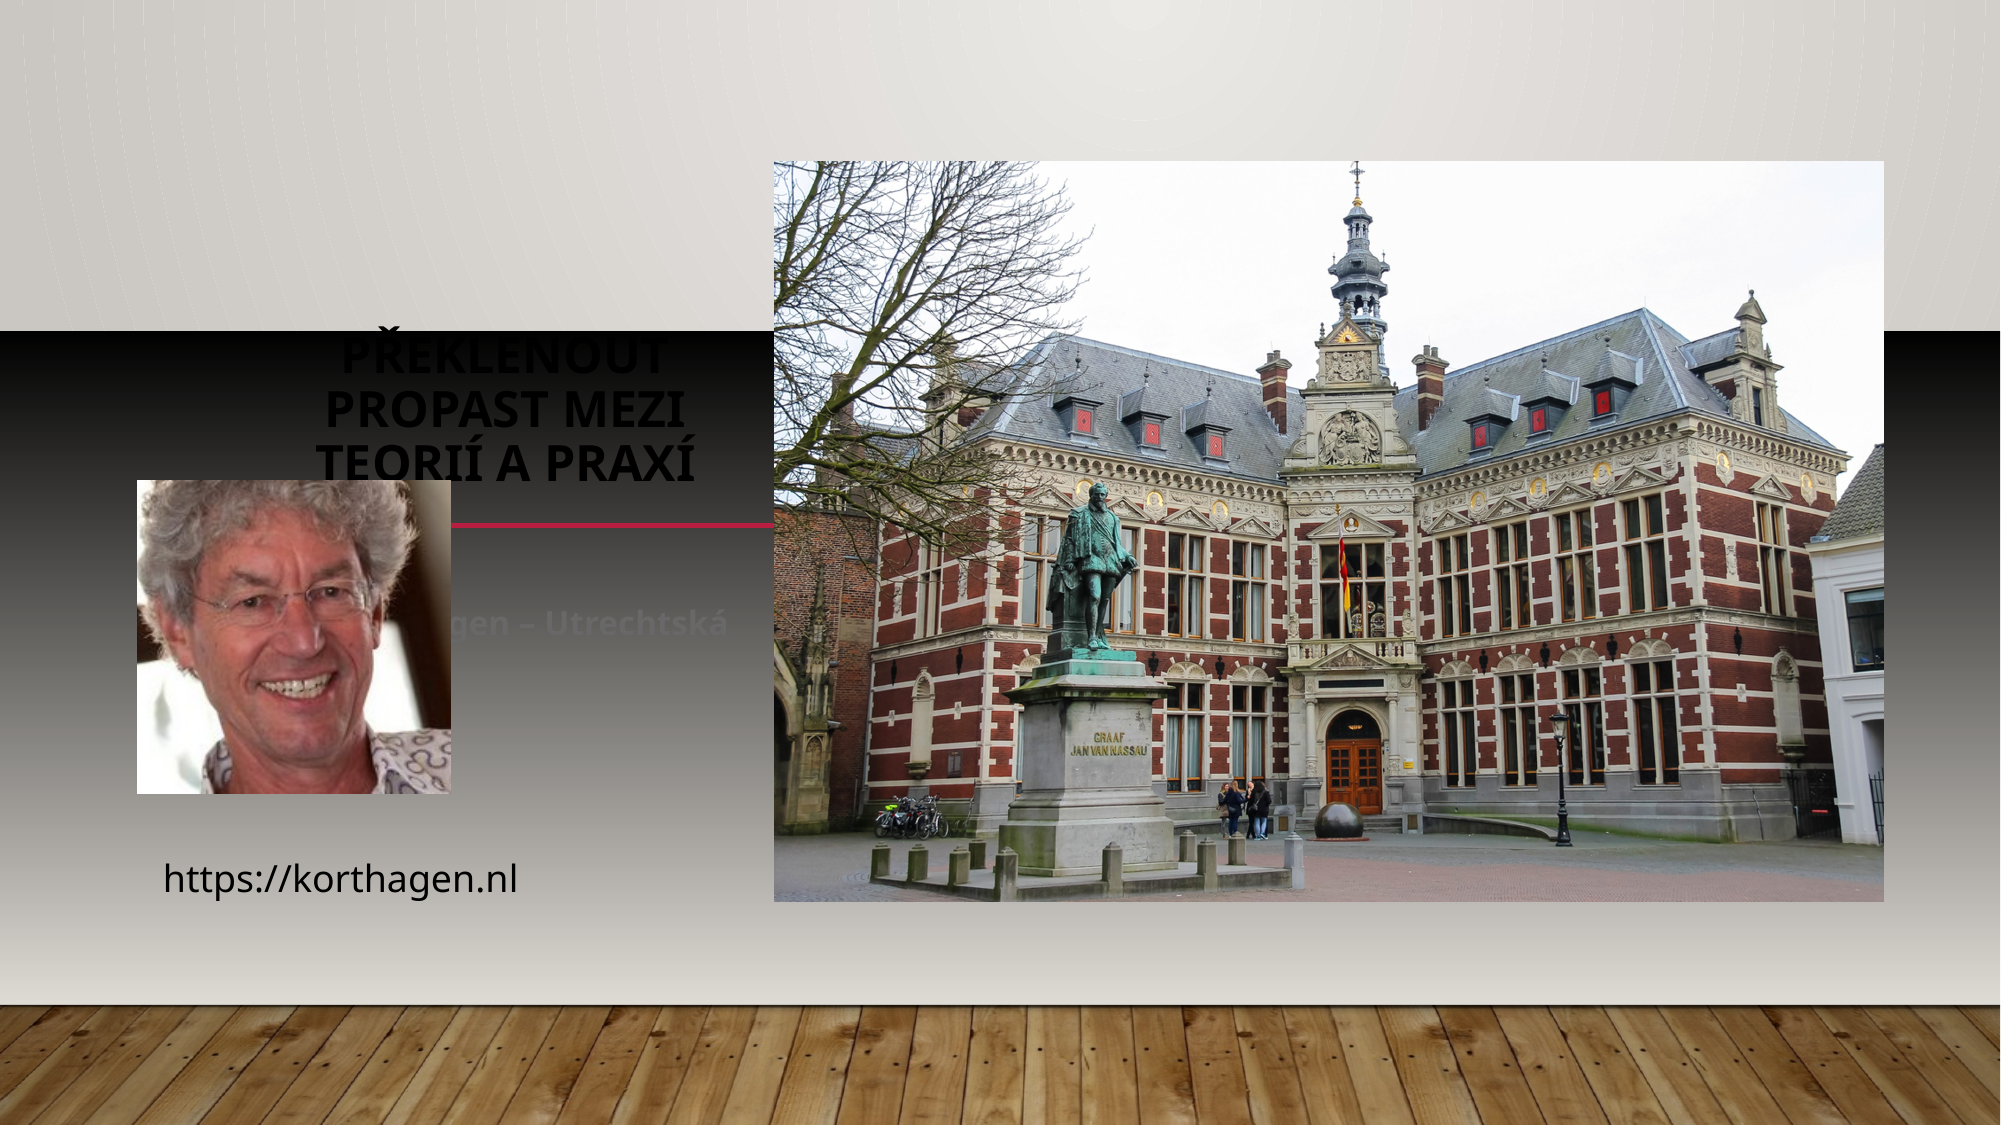

# Překlenout propast mezi teorií a praxí
Fred Korthagen – Utrechtská uni
https://korthagen.nl